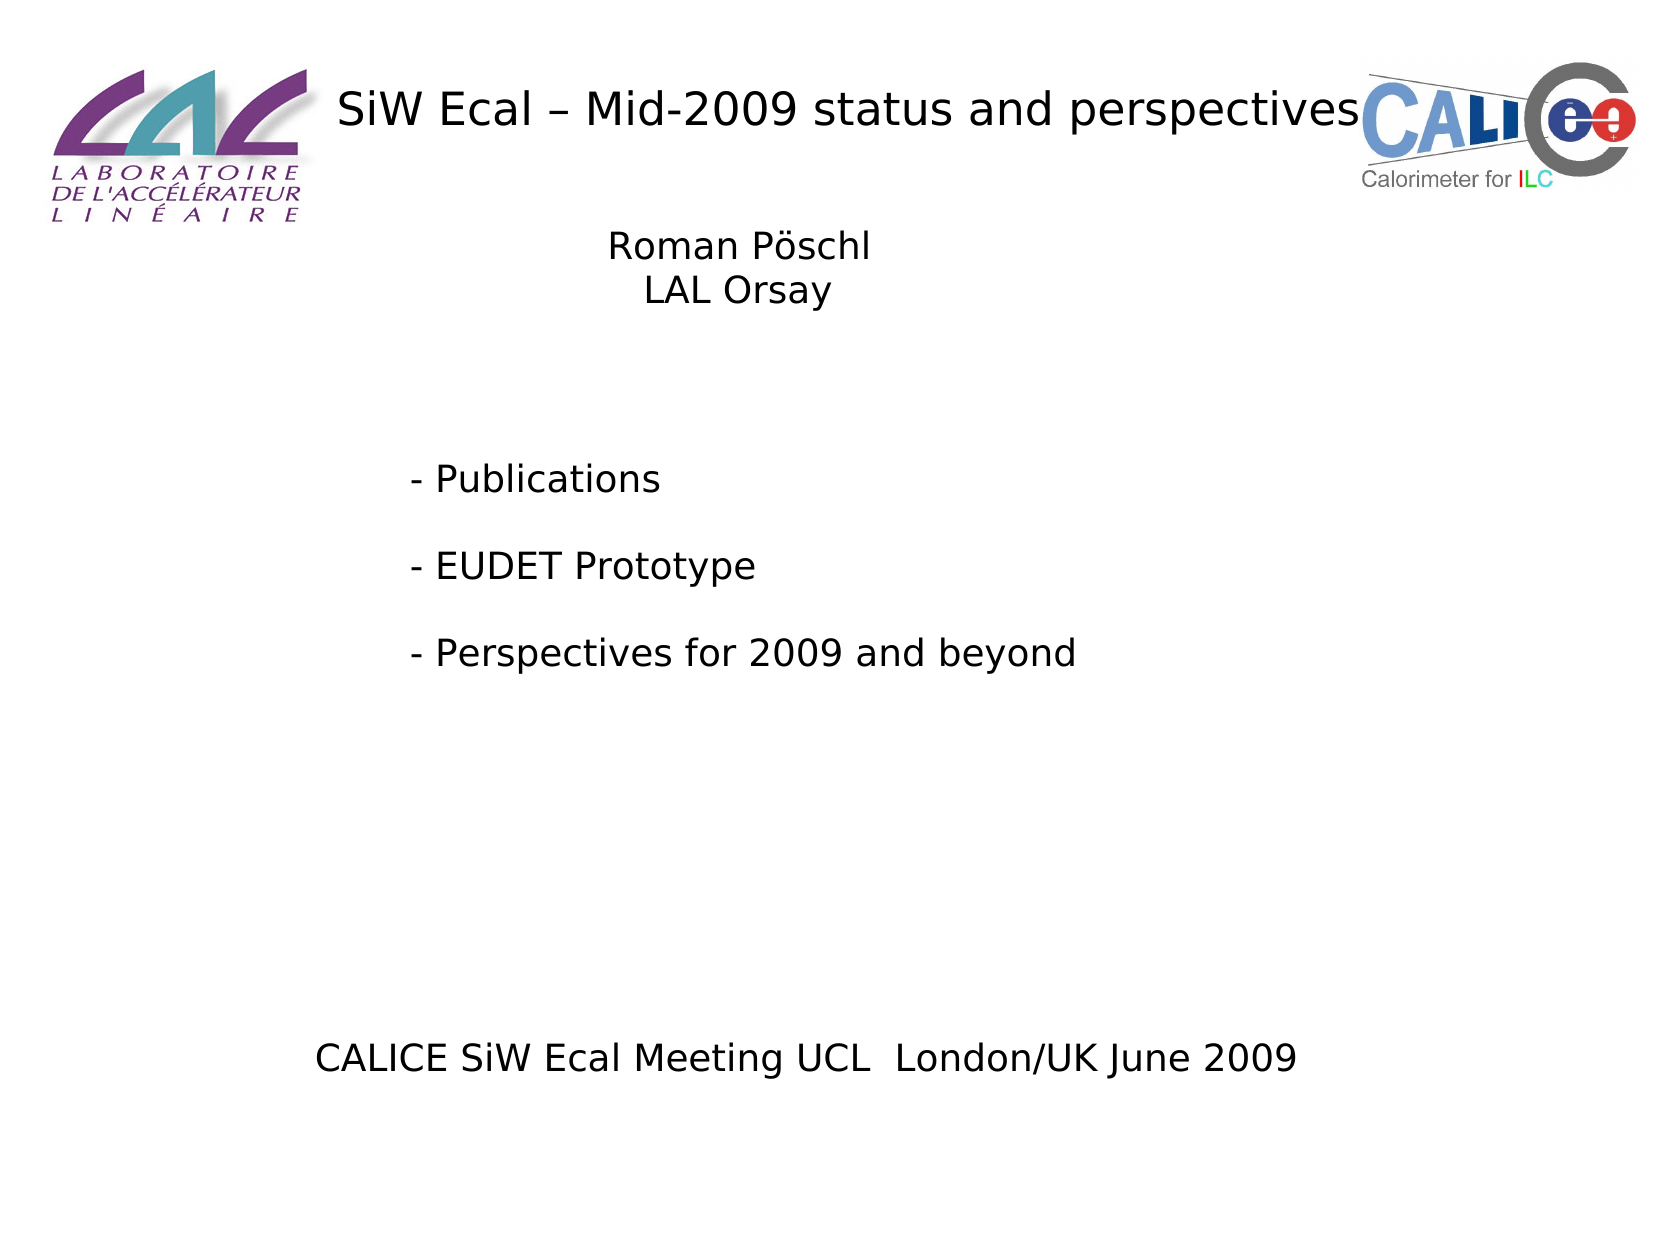

SiW Ecal – Mid-2009 status and perspectives
 Roman Pöschl
 LAL Orsay
- Publications
- EUDET Prototype
- Perspectives for 2009 and beyond
CALICE SiW Ecal Meeting UCL London/UK June 2009